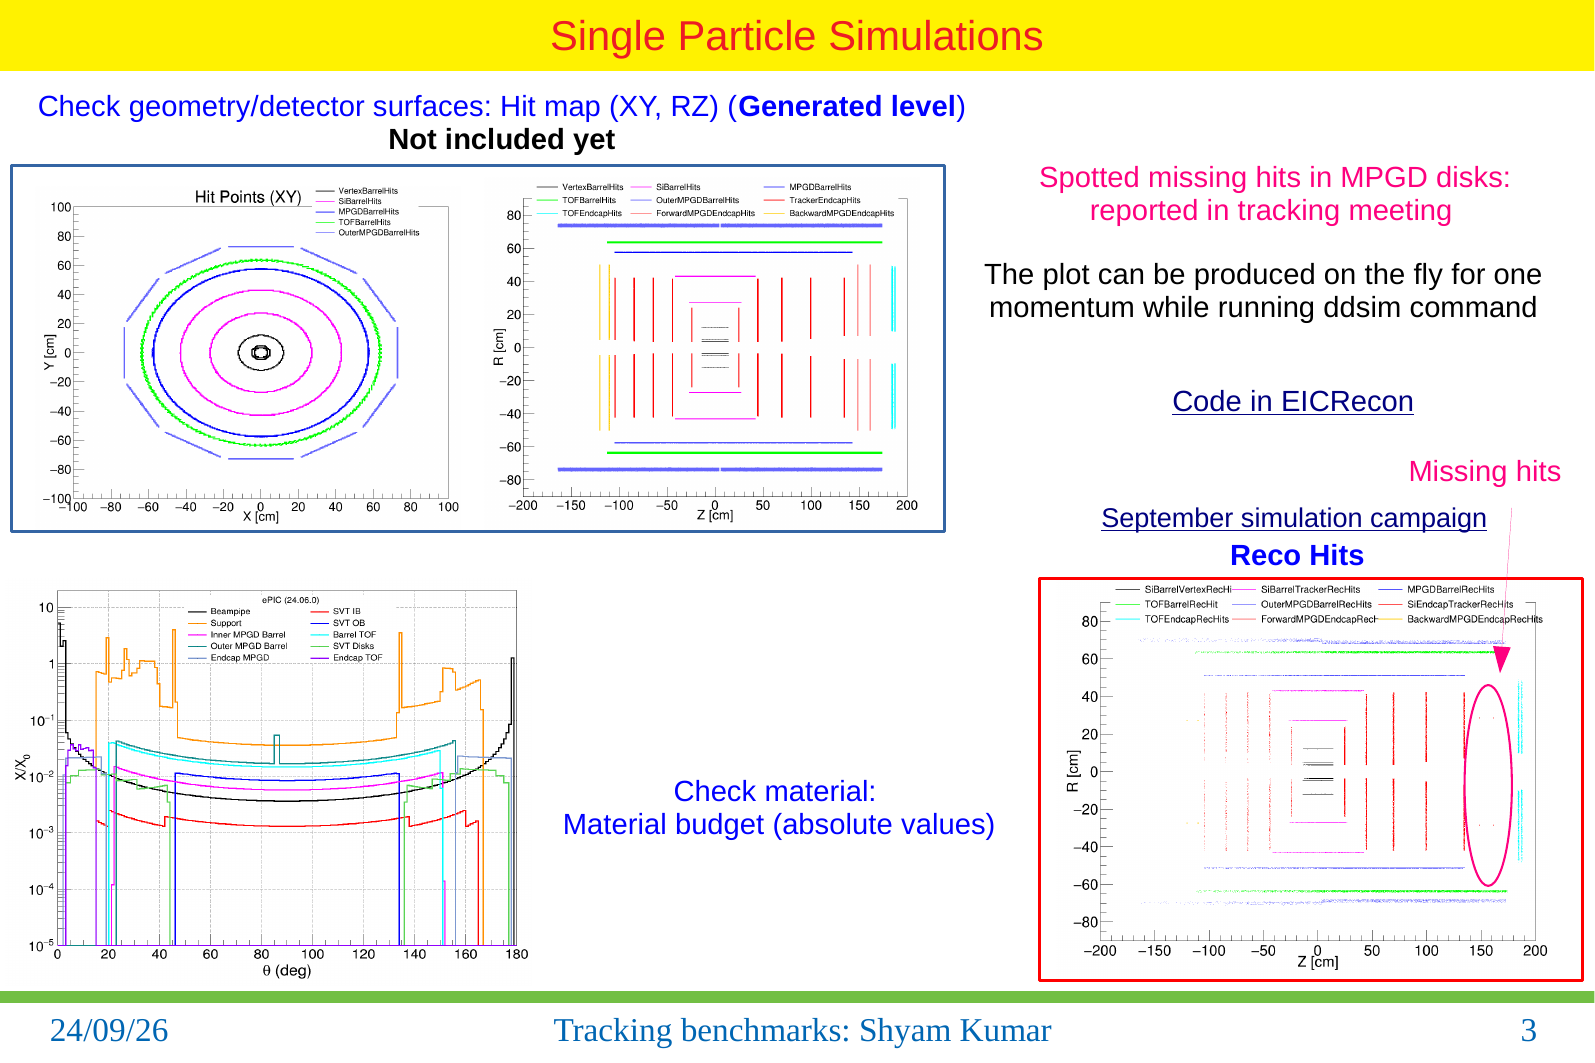

# Single Particle Simulations
Check geometry/detector surfaces: Hit map (XY, RZ) (Generated level)
Not included yet
Spotted missing hits in MPGD disks: reported in tracking meeting
The plot can be produced on the fly for one momentum while running ddsim command
Code in EICRecon
Missing hits
September simulation campaign
Reco Hits
Check material:
Material budget (absolute values)
Tracking benchmarks: Shyam Kumar
3